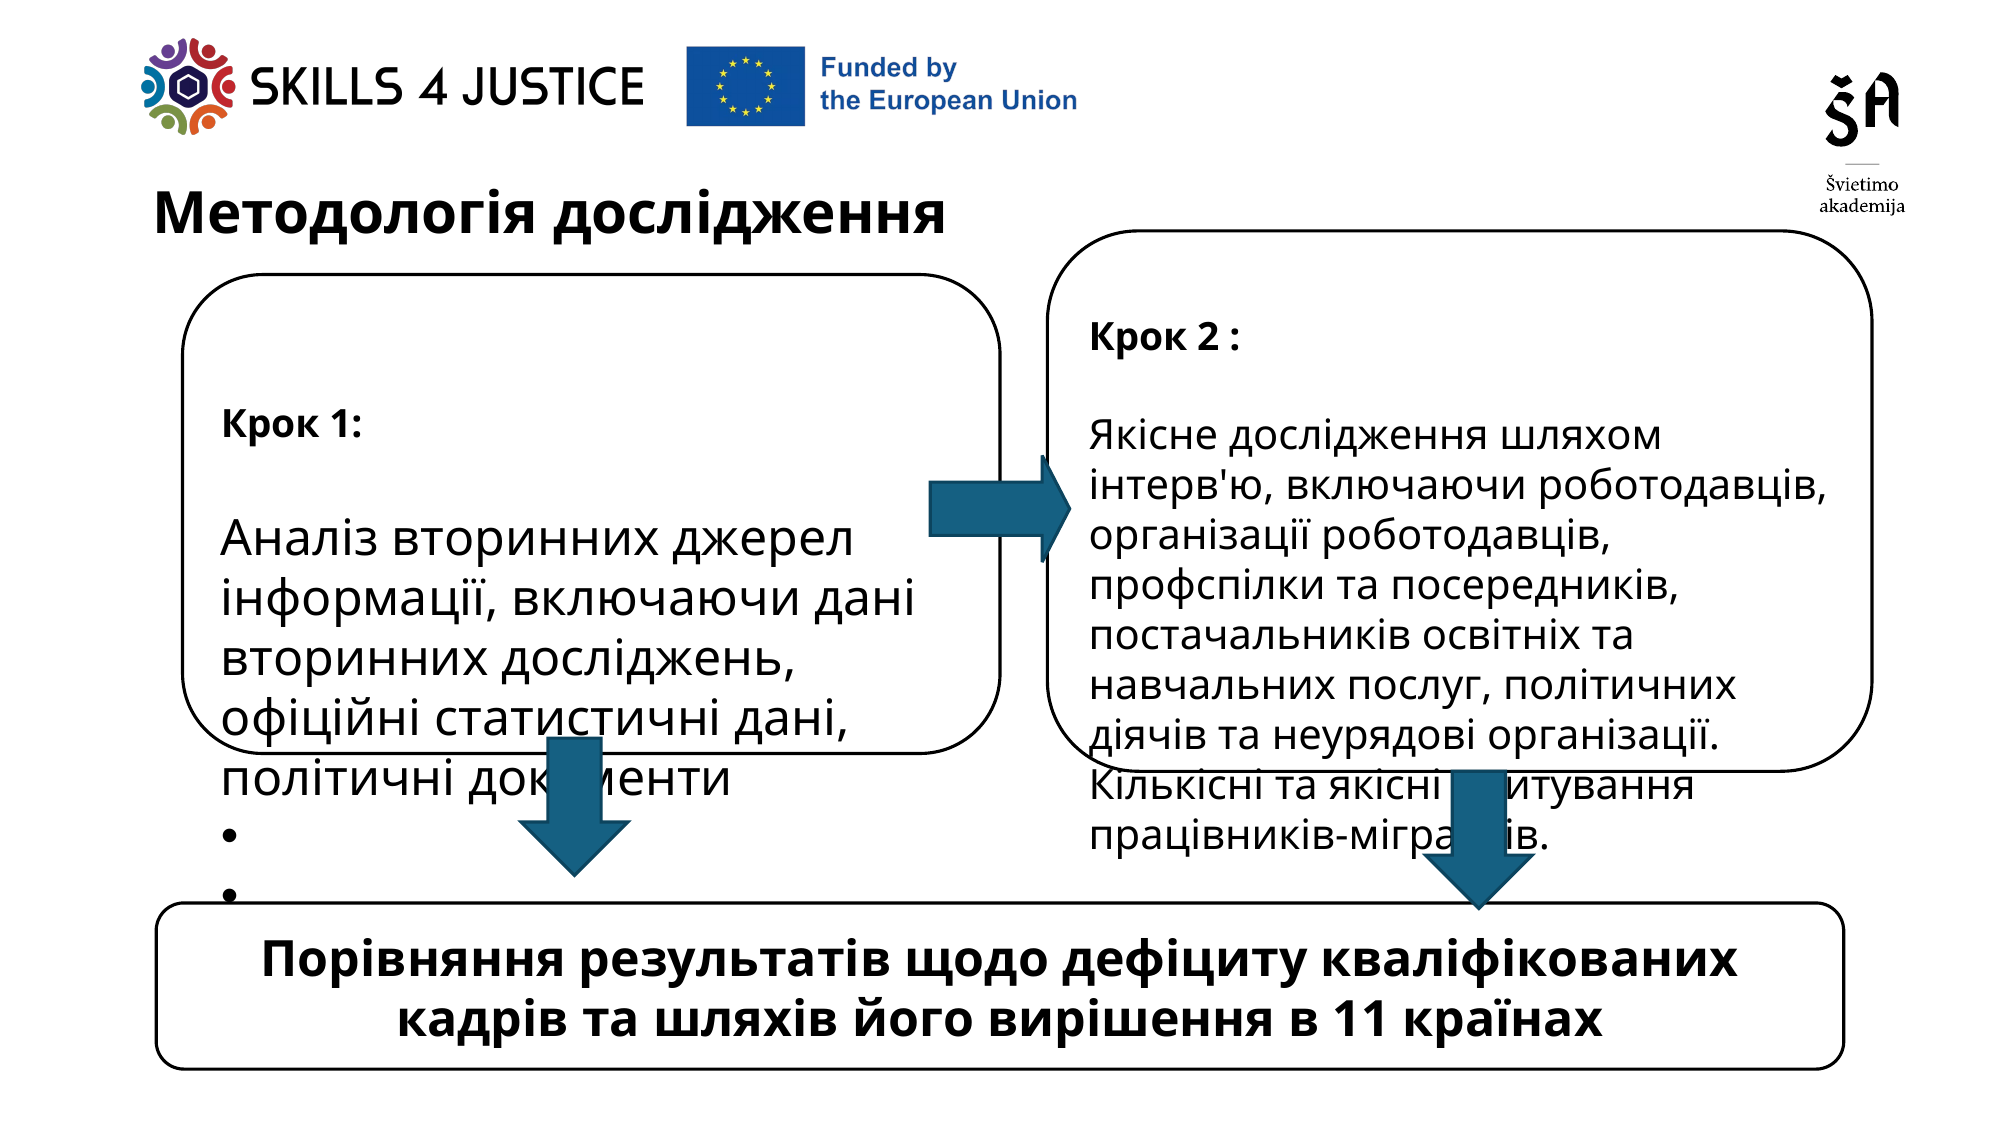

# Методологія дослідження
Крок 2 :
Якісне дослідження шляхом інтерв'ю, включаючи роботодавців, організації роботодавців, профспілки та посередників, постачальників освітніх та навчальних послуг, політичних діячів та неурядові організації.
Кількісні та якісні опитування працівників-мігрантів.
Крок 1:
Аналіз вторинних джерел інформації, включаючи дані вторинних досліджень, офіційні статистичні дані, політичні документи
Порівняння результатів щодо дефіциту кваліфікованих кадрів та шляхів його вирішення в 11 країнах